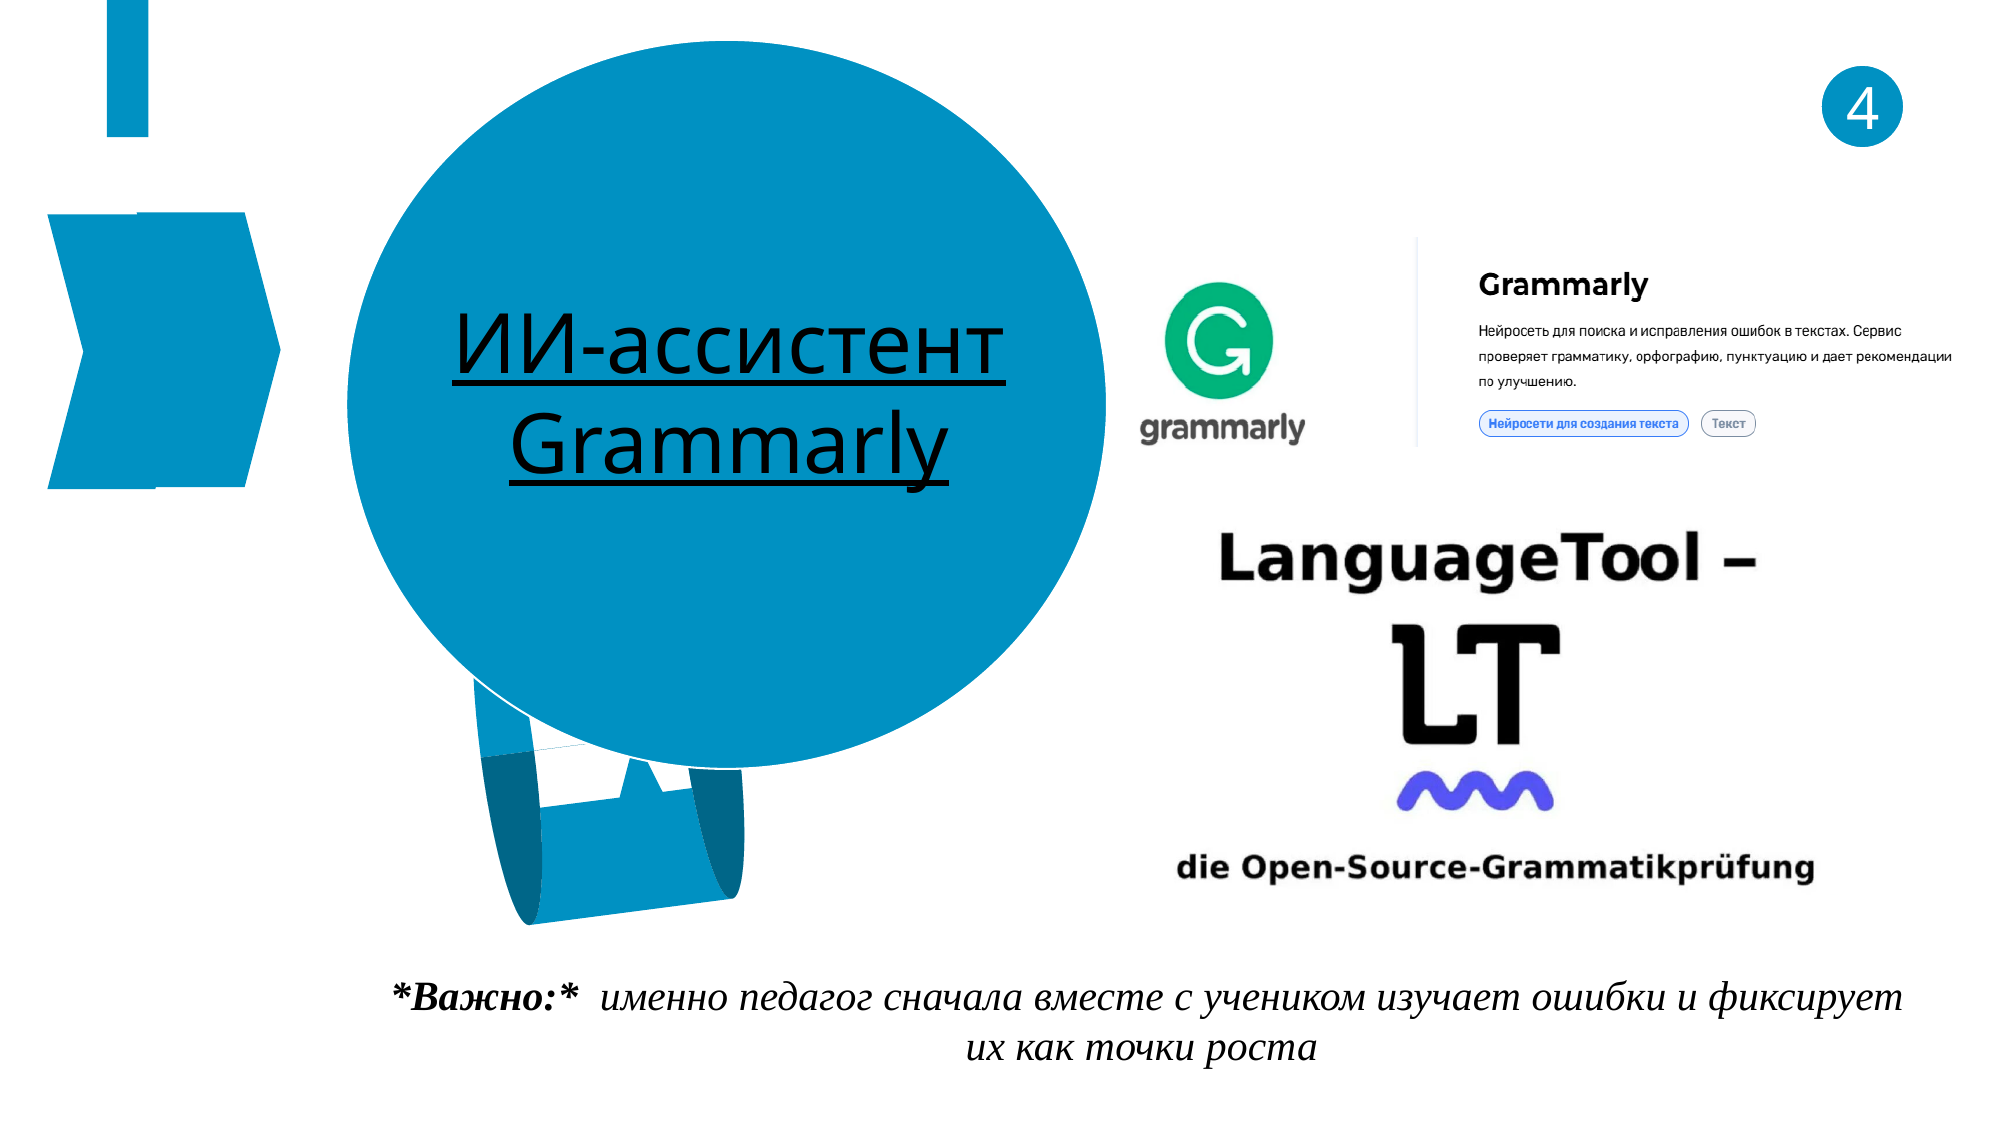

4
ИИ-ассистент Grammarly
 *Важно:* именно педагог сначала вместе с учеником изучает ошибки и фиксирует их как точки роста